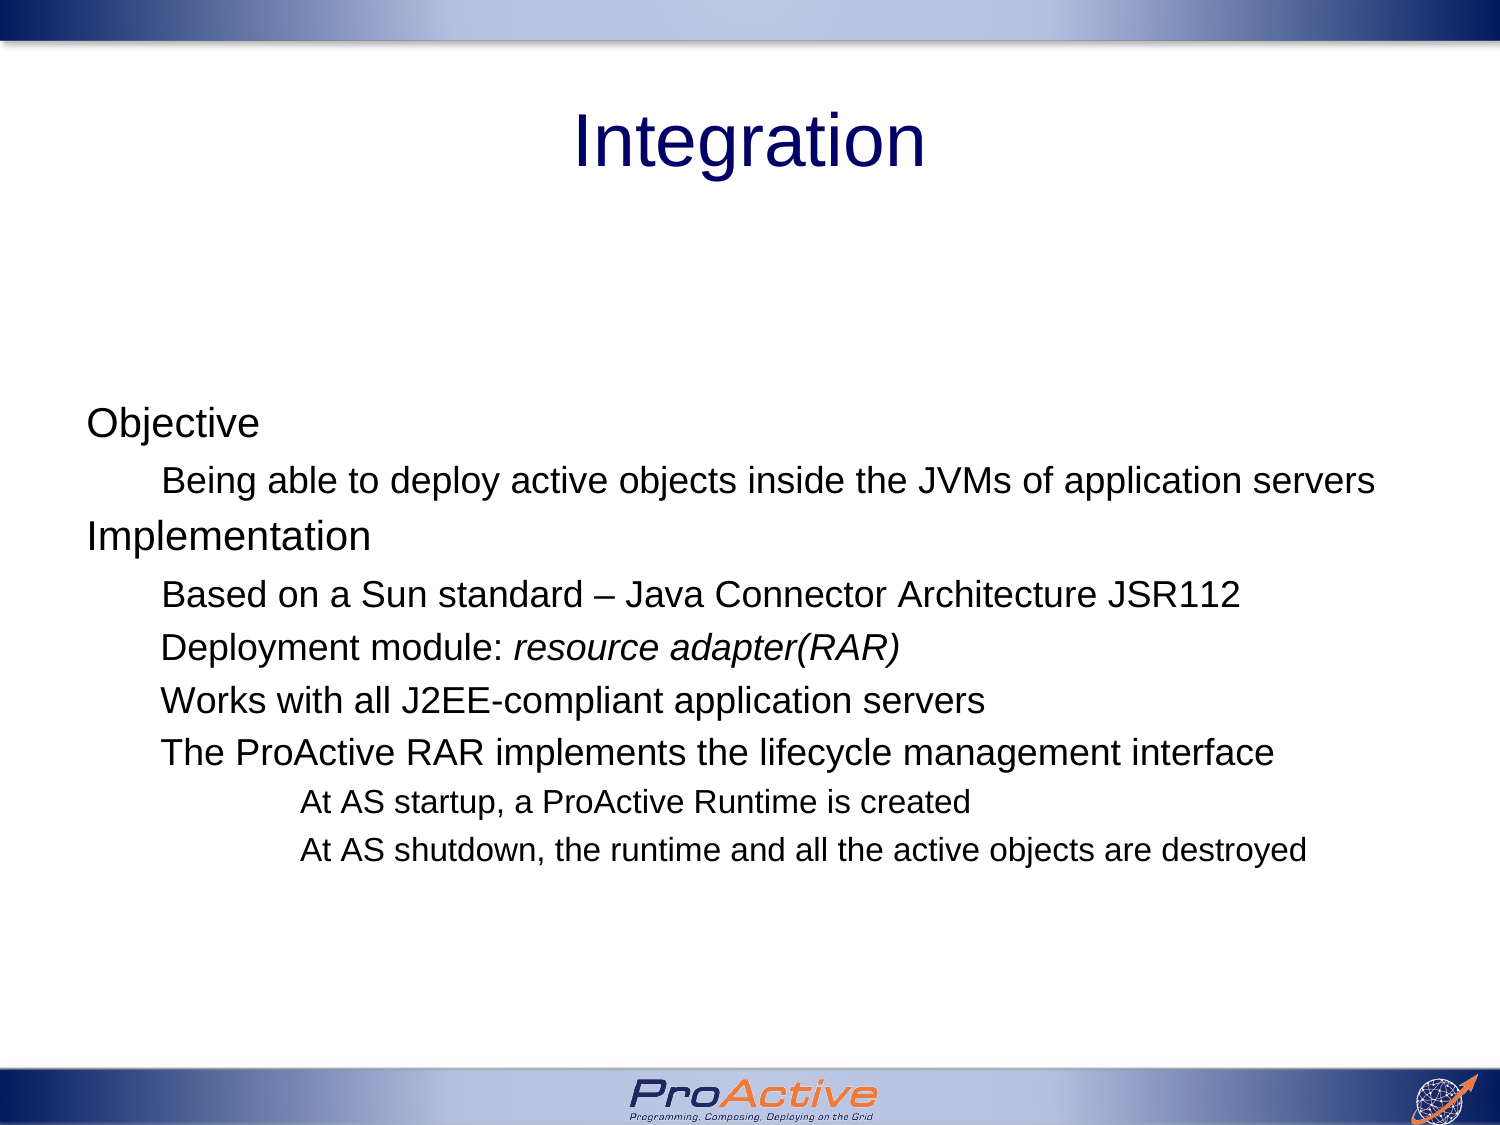

# Integration
 Objective
 Being able to deploy active objects inside the JVMs of application servers
 Implementation
 Based on a Sun standard – Java Connector Architecture JSR112
 Deployment module: resource adapter(RAR)
 Works with all J2EE-compliant application servers
 The ProActive RAR implements the lifecycle management interface
At AS startup, a ProActive Runtime is created
At AS shutdown, the runtime and all the active objects are destroyed